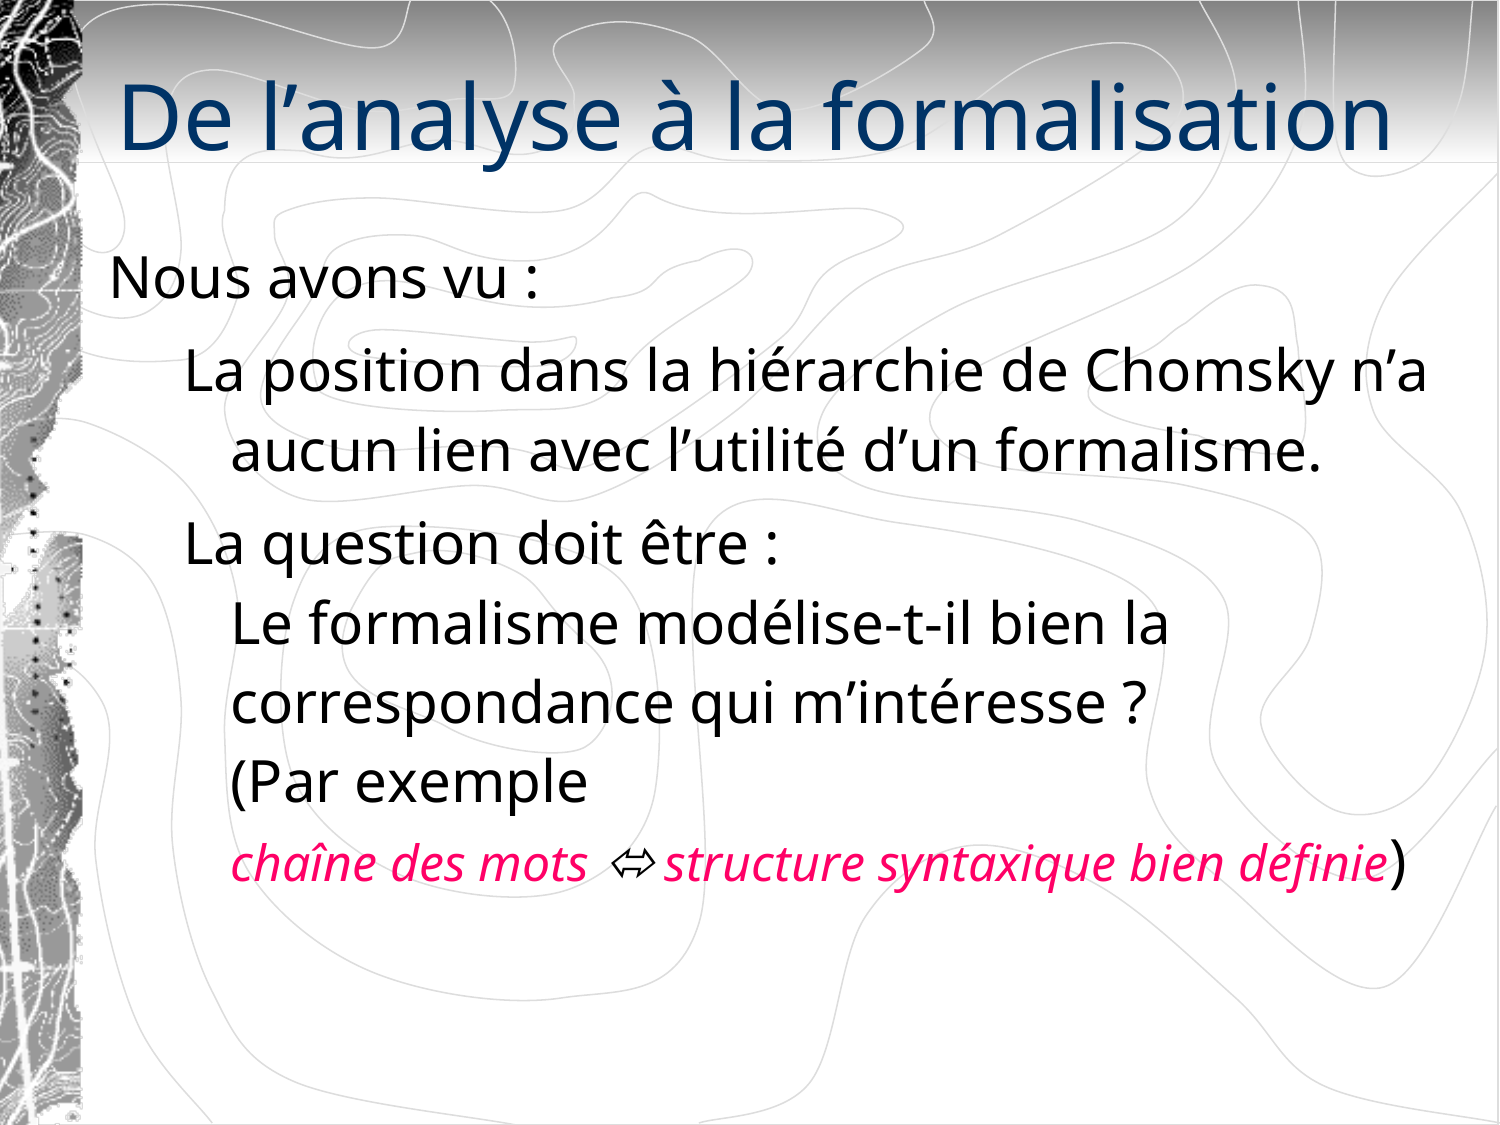

# De l’analyse à la formalisation
Nous avons vu :
La position dans la hiérarchie de Chomsky n’a aucun lien avec l’utilité d’un formalisme.
La question doit être :
Le formalisme modélise-t-il bien la correspondance qui m’intéresse ?
(Par exemple
chaîne des mots  structure syntaxique bien définie)